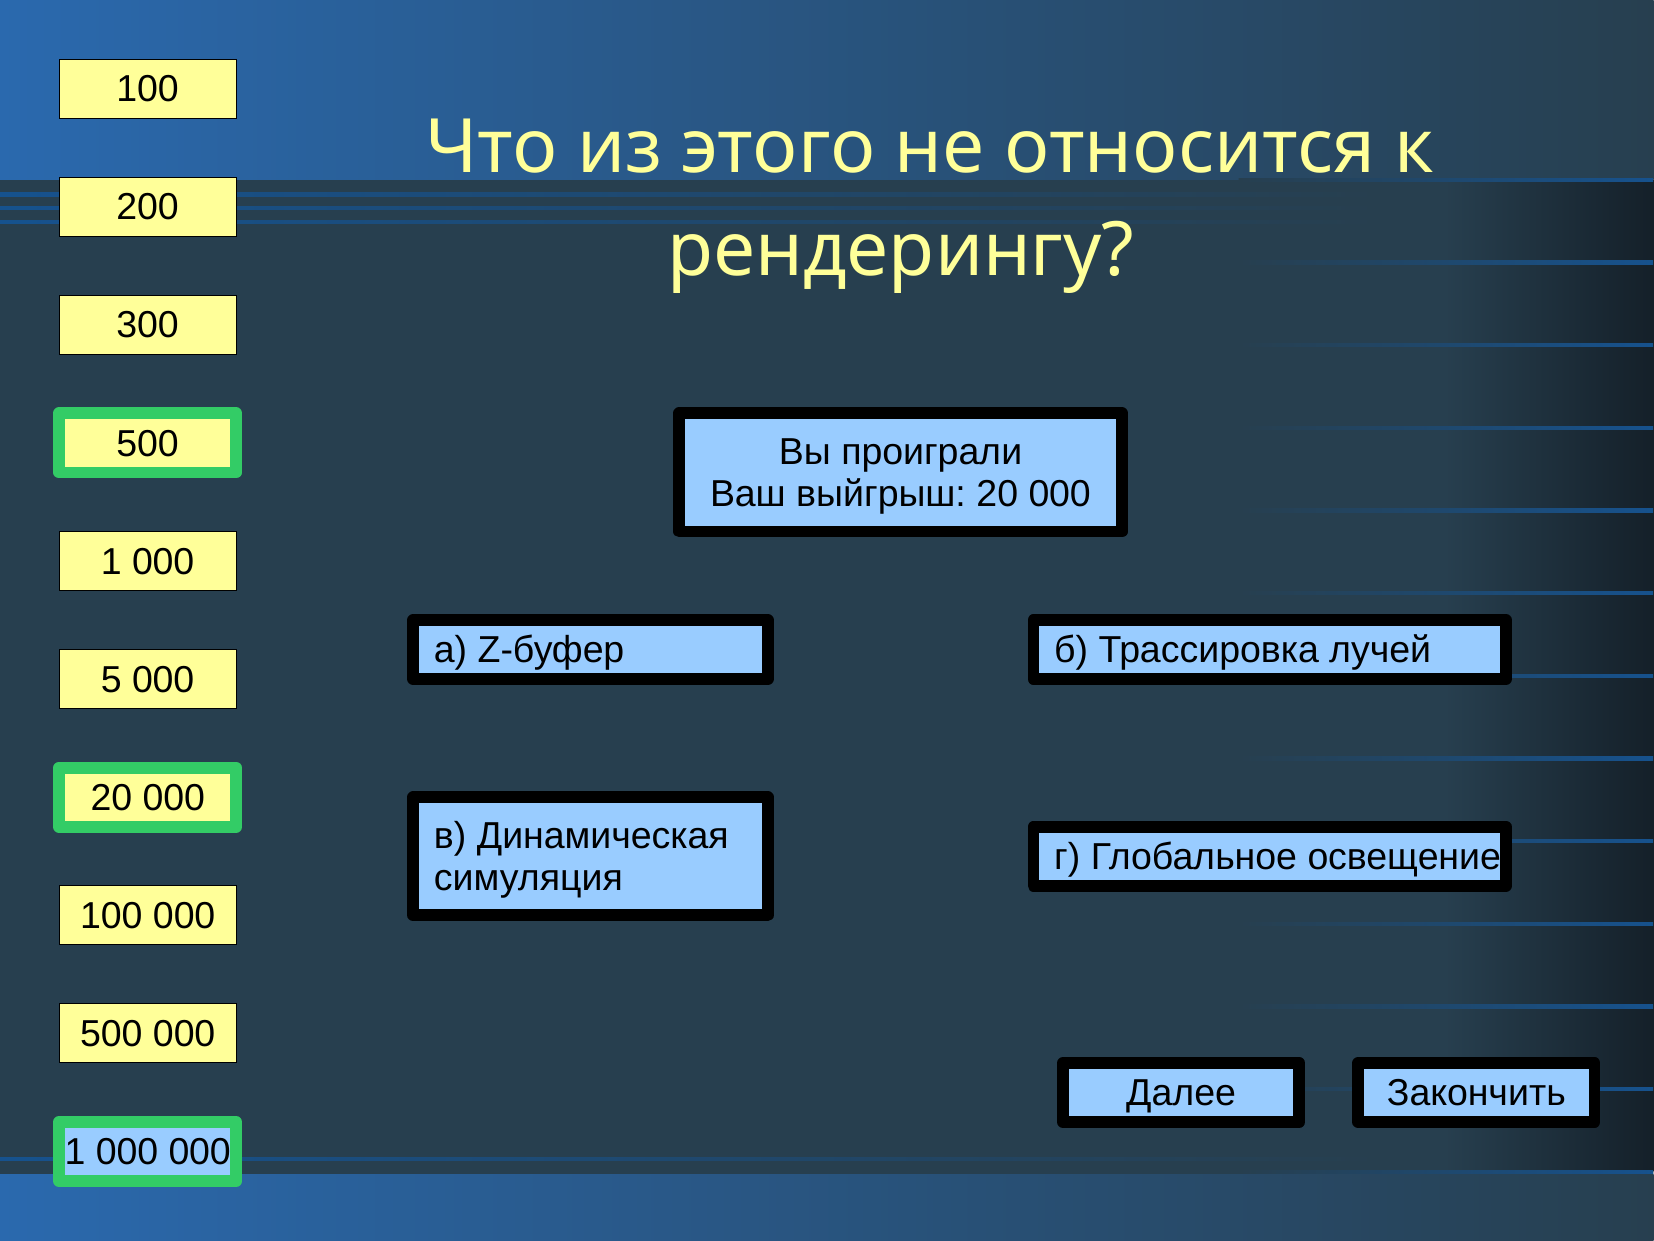

100
Что из этого не относится к рендерингу?
200
300
500
Вы проиграли
Ваш выйгрыш: 20 000
1 000
а) Z-буфер
б) Трассировка лучей
5 000
20 000
в) Динамическая симуляция
г) Глобальное освещение
100 000
500 000
Далее
Закончить
1 000 000